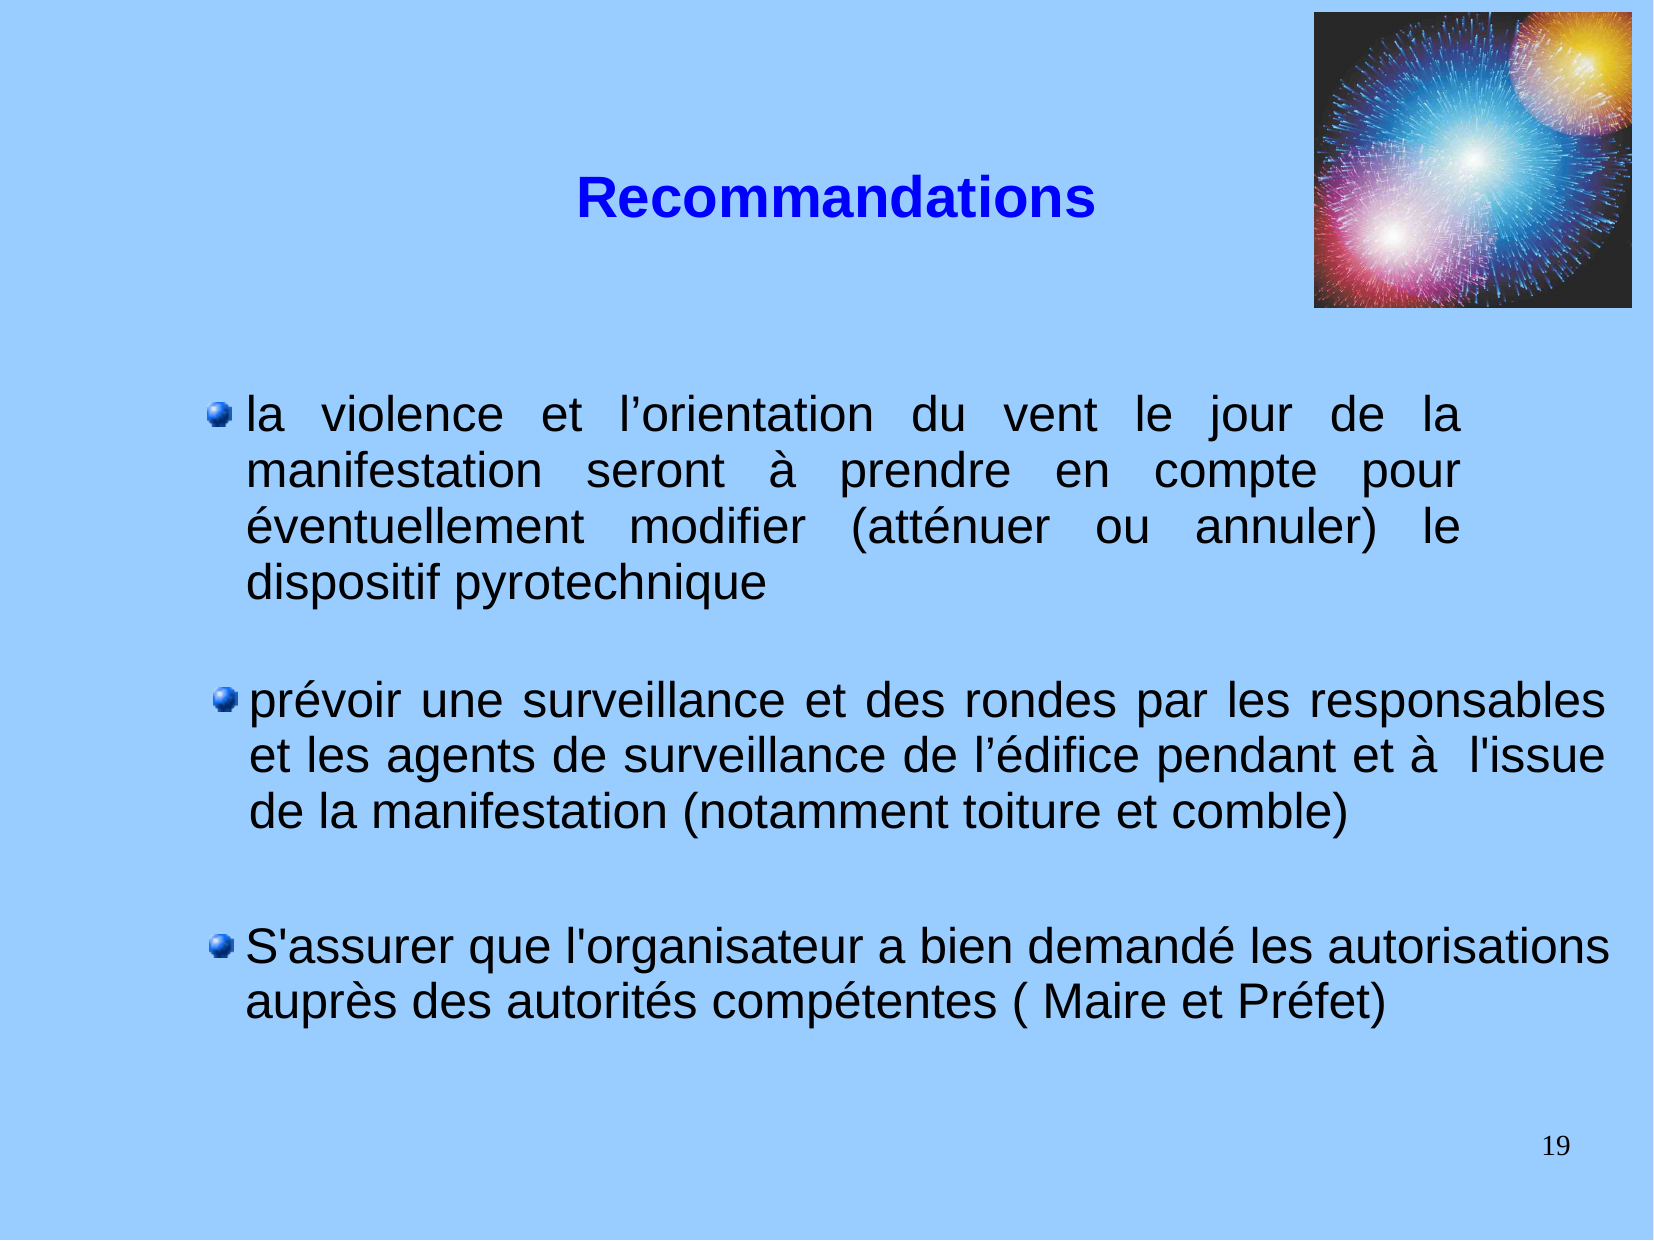

# Recommandations
la violence et l’orientation du vent le jour de la manifestation seront à prendre en compte pour éventuellement modifier (atténuer ou annuler) le dispositif pyrotechnique
prévoir une surveillance et des rondes par les responsables et les agents de surveillance de l’édifice pendant et à l'issue de la manifestation (notamment toiture et comble)
S'assurer que l'organisateur a bien demandé les autorisations
auprès des autorités compétentes ( Maire et Préfet)
19